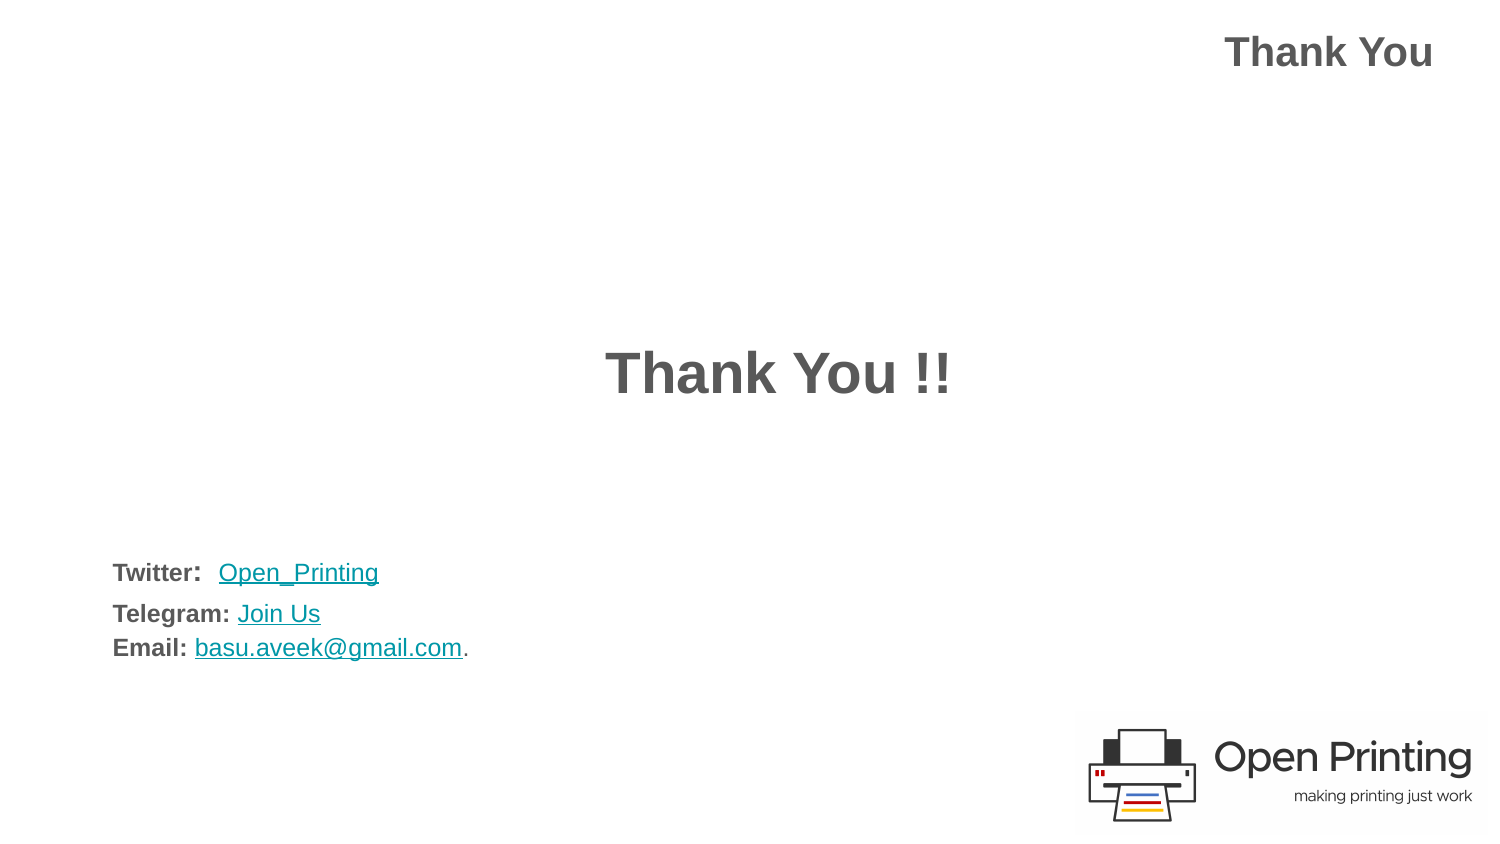

Thank You
# Thank You !!
Twitter: Open_Printing 													 Telegram: Join Us 															Email: basu.aveek@gmail.com.